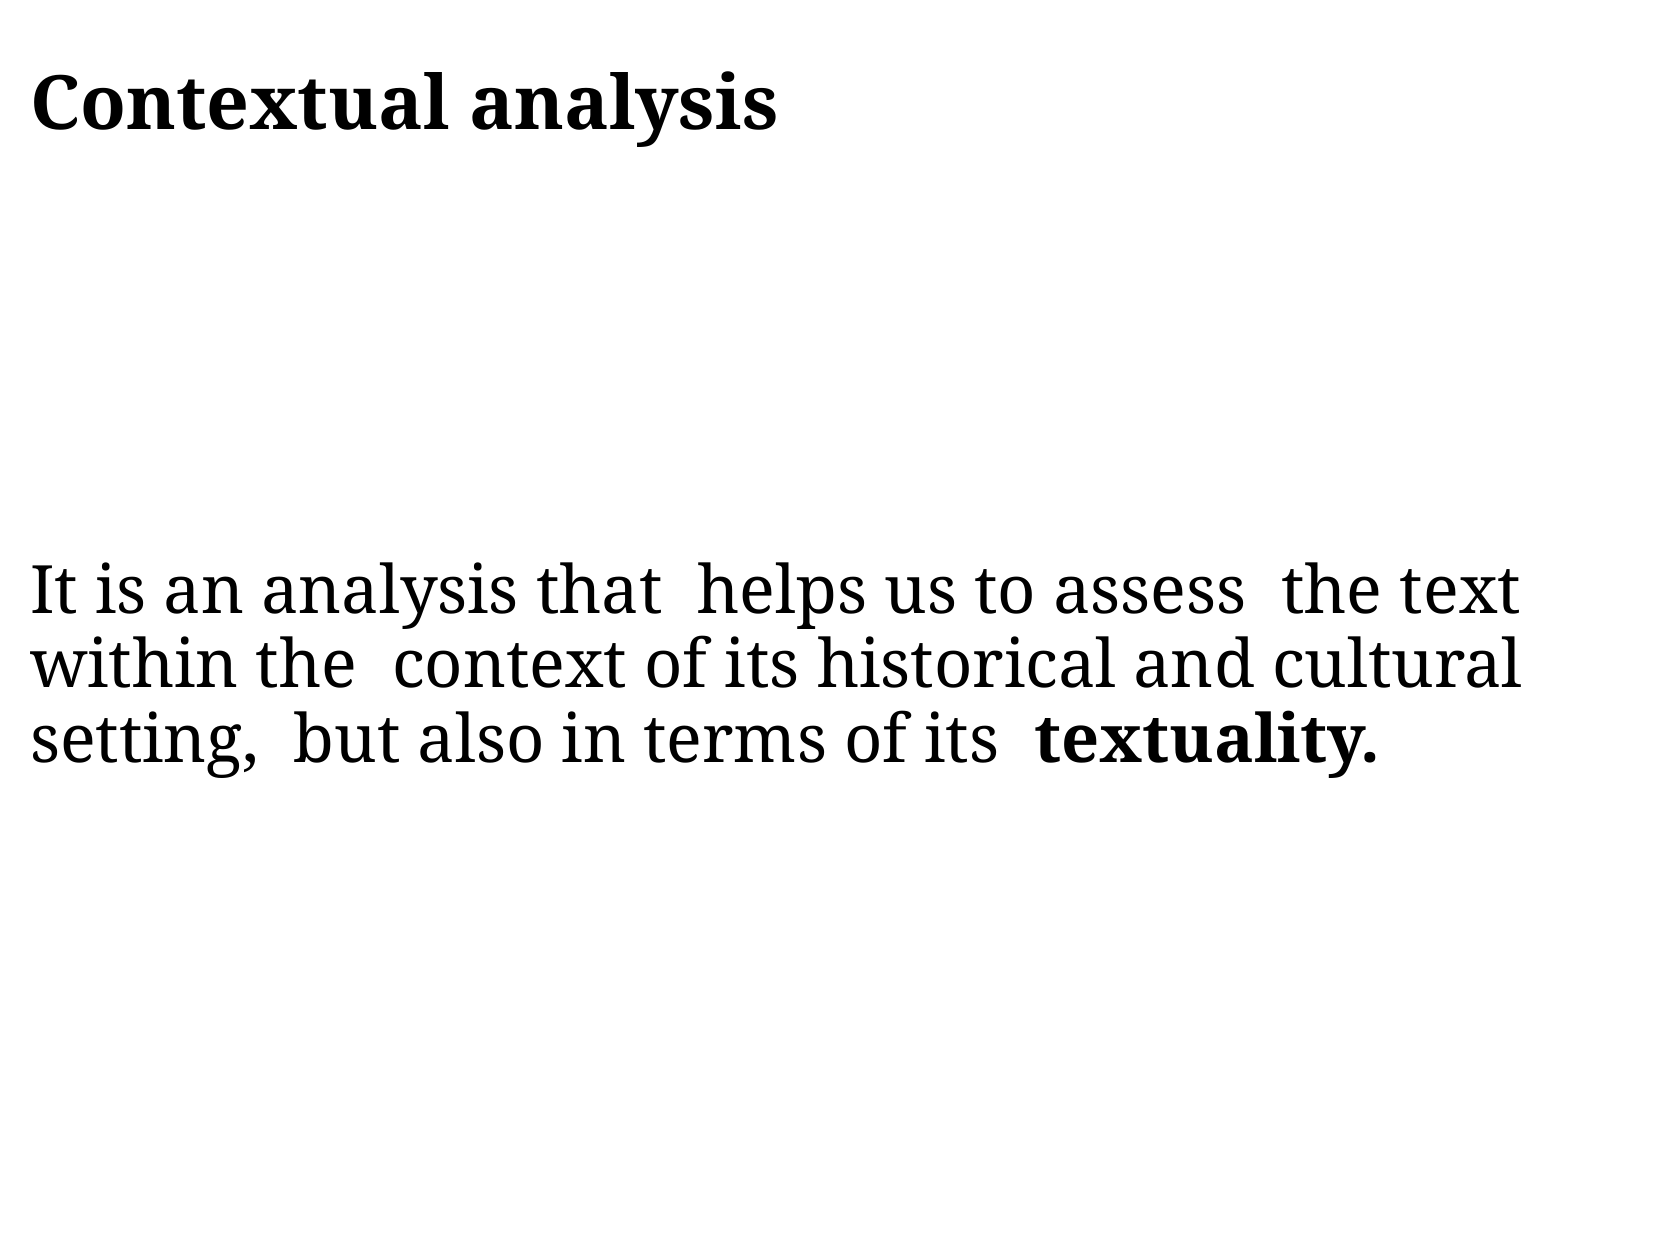

# Contextual analysis
It is an analysis that helps us to assess the text within the context of its historical and cultural setting, but also in terms of its textuality.